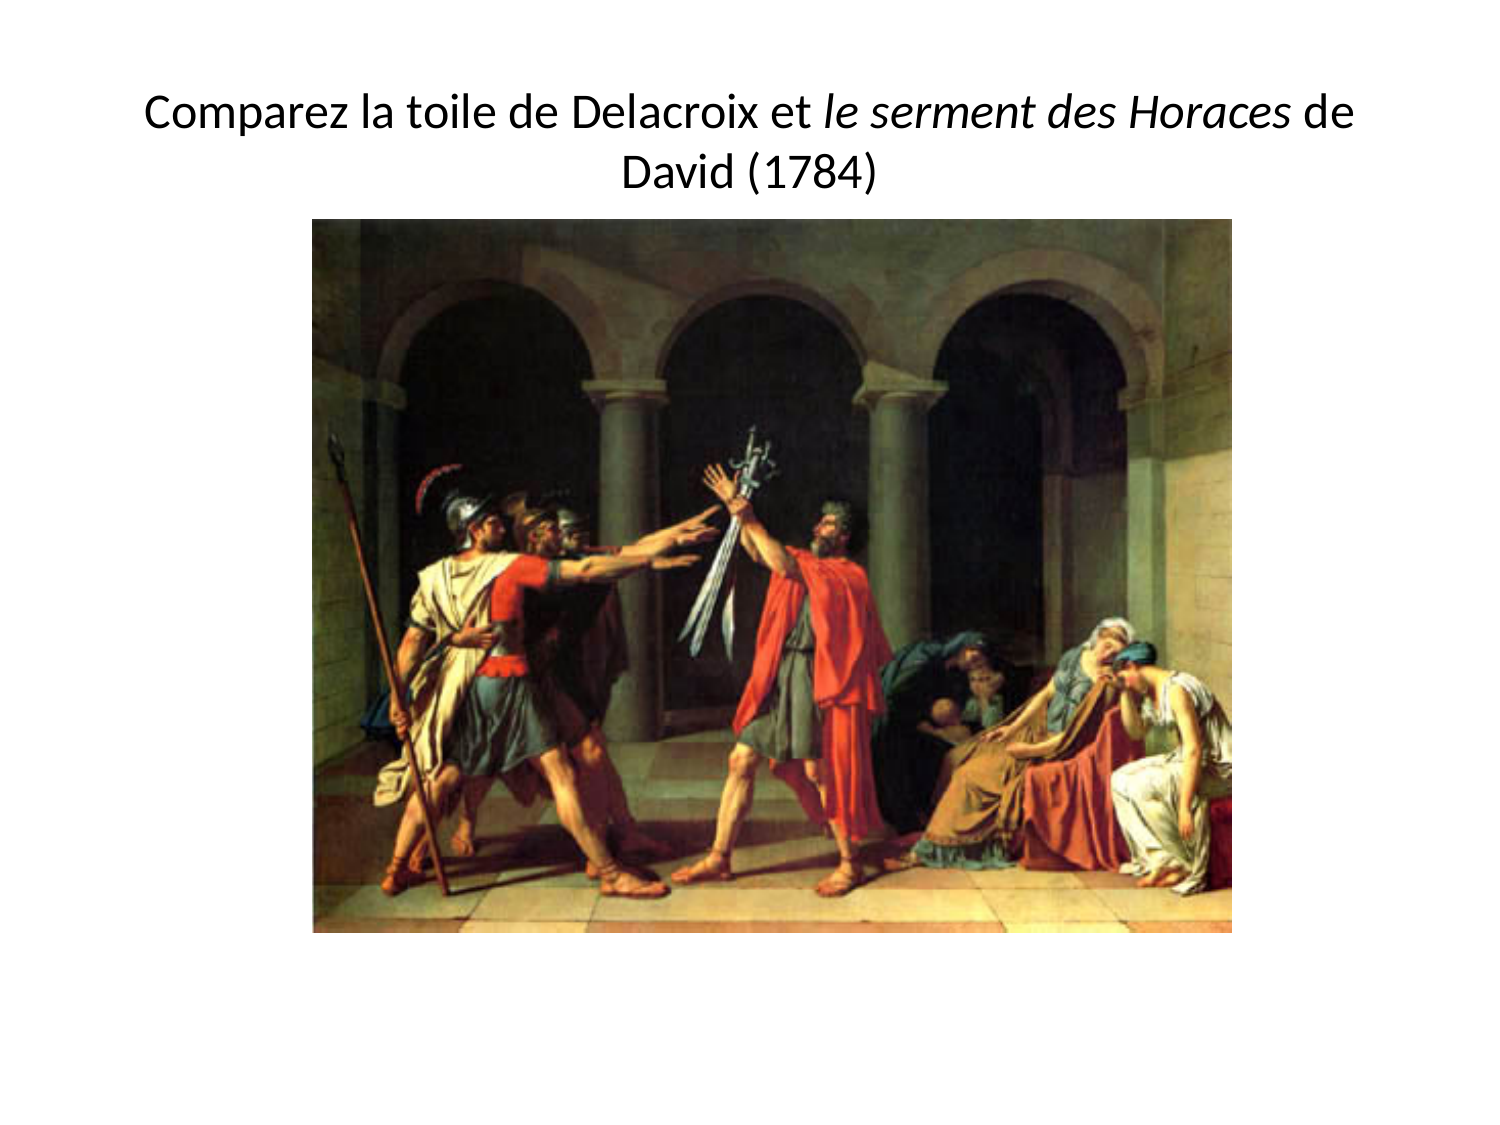

# Comparez la toile de Delacroix et le serment des Horaces de David (1784)